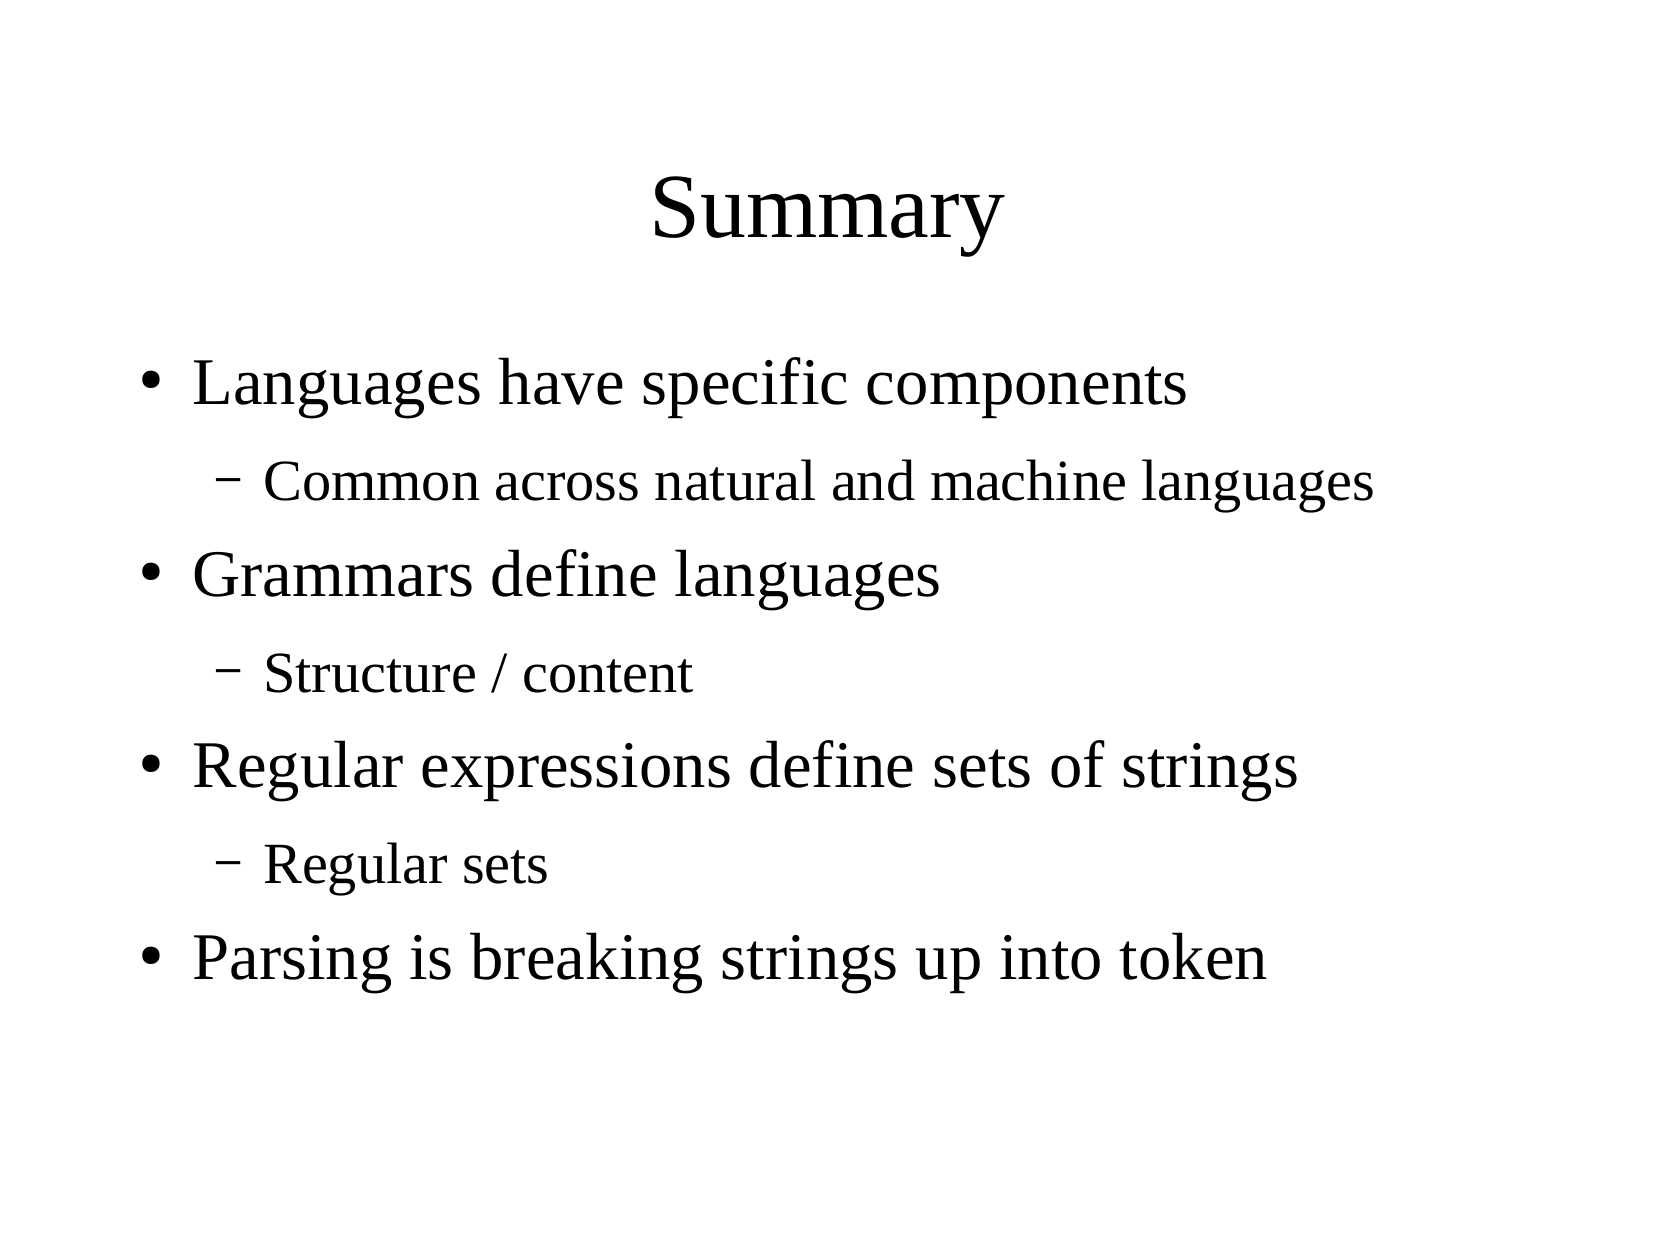

# Summary
Languages have specific components
Common across natural and machine languages
Grammars define languages
Structure / content
Regular expressions define sets of strings
Regular sets
Parsing is breaking strings up into token